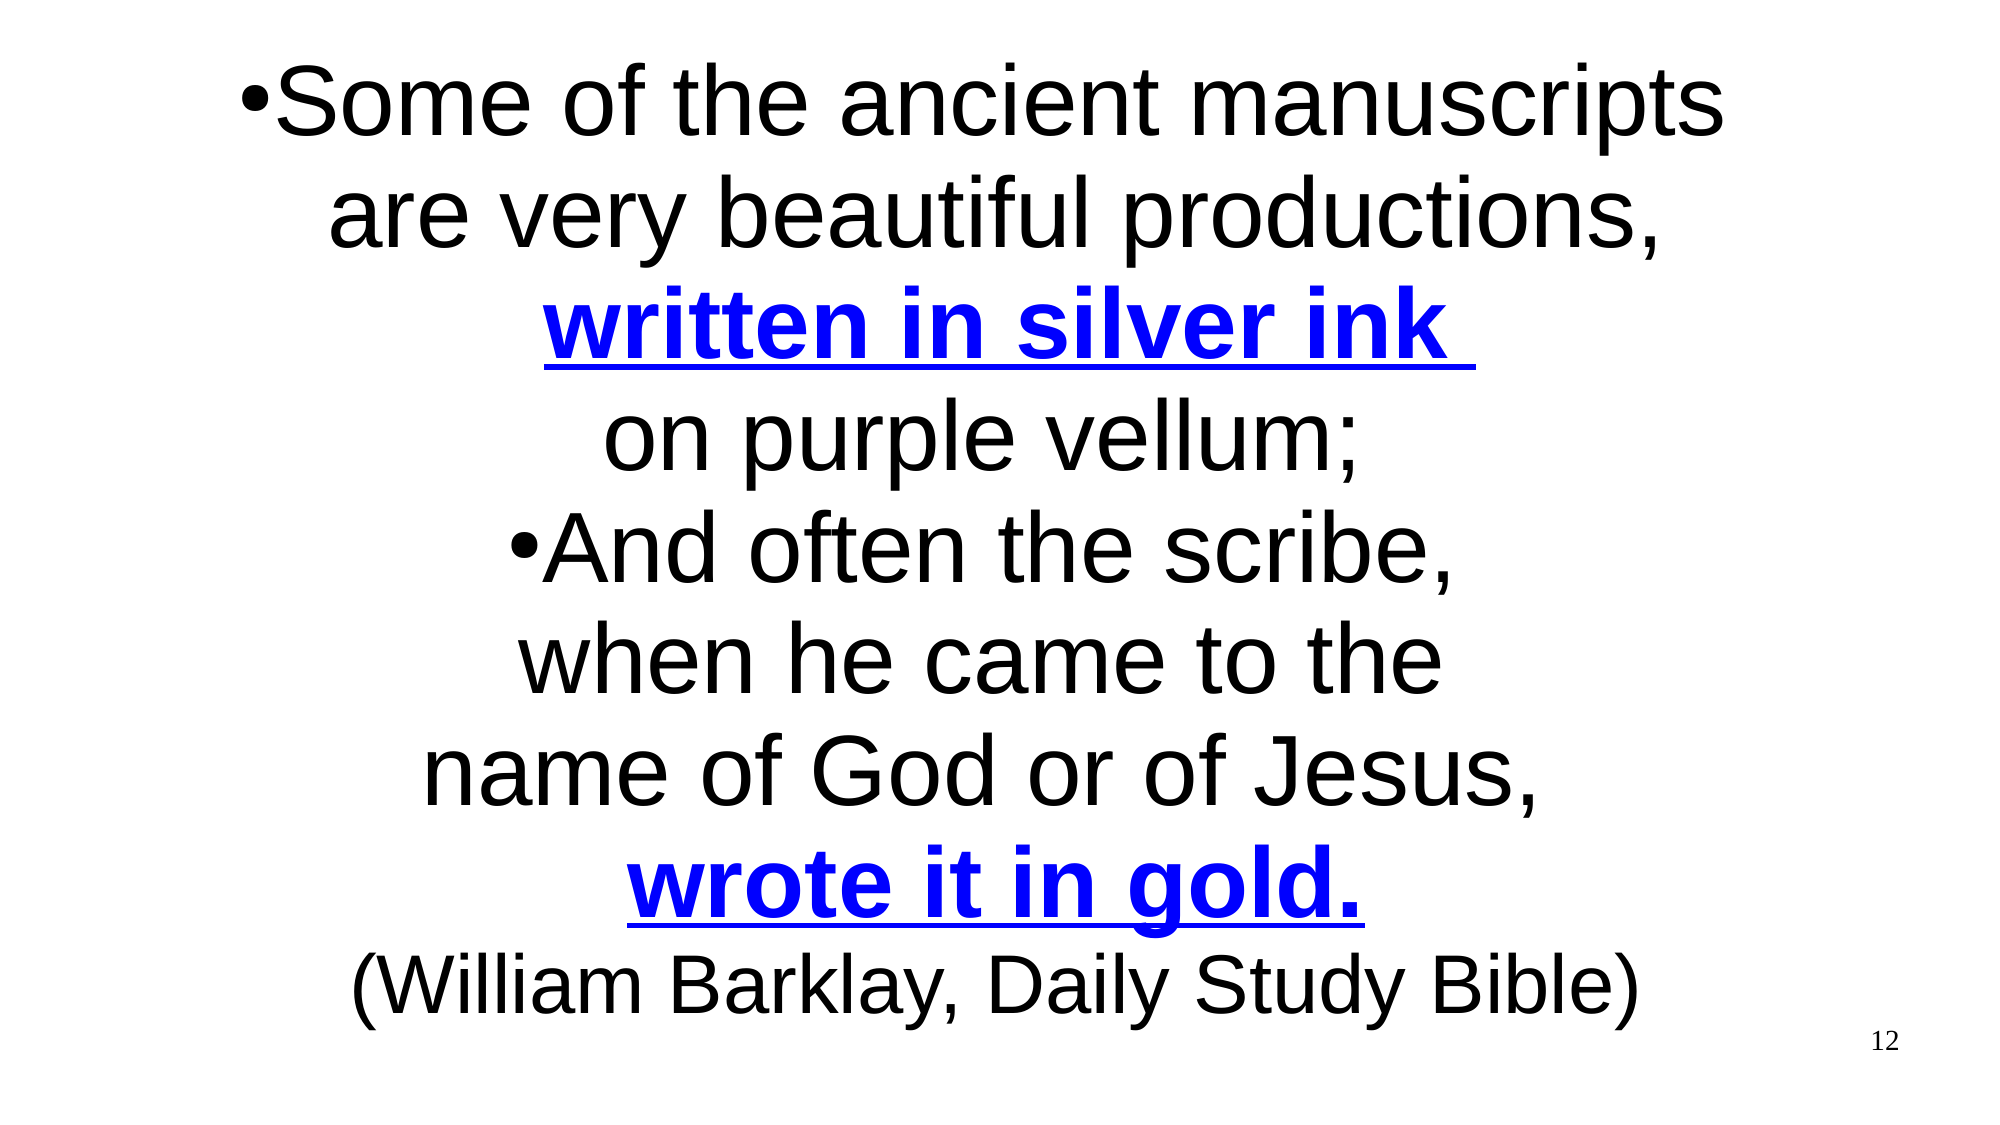

Some of the ancient manuscripts
are very beautiful productions,
 written in silver ink
on purple vellum;
And often the scribe,
when he came to the
name of God or of Jesus,
wrote it in gold.
(William Barklay, Daily Study Bible)
12